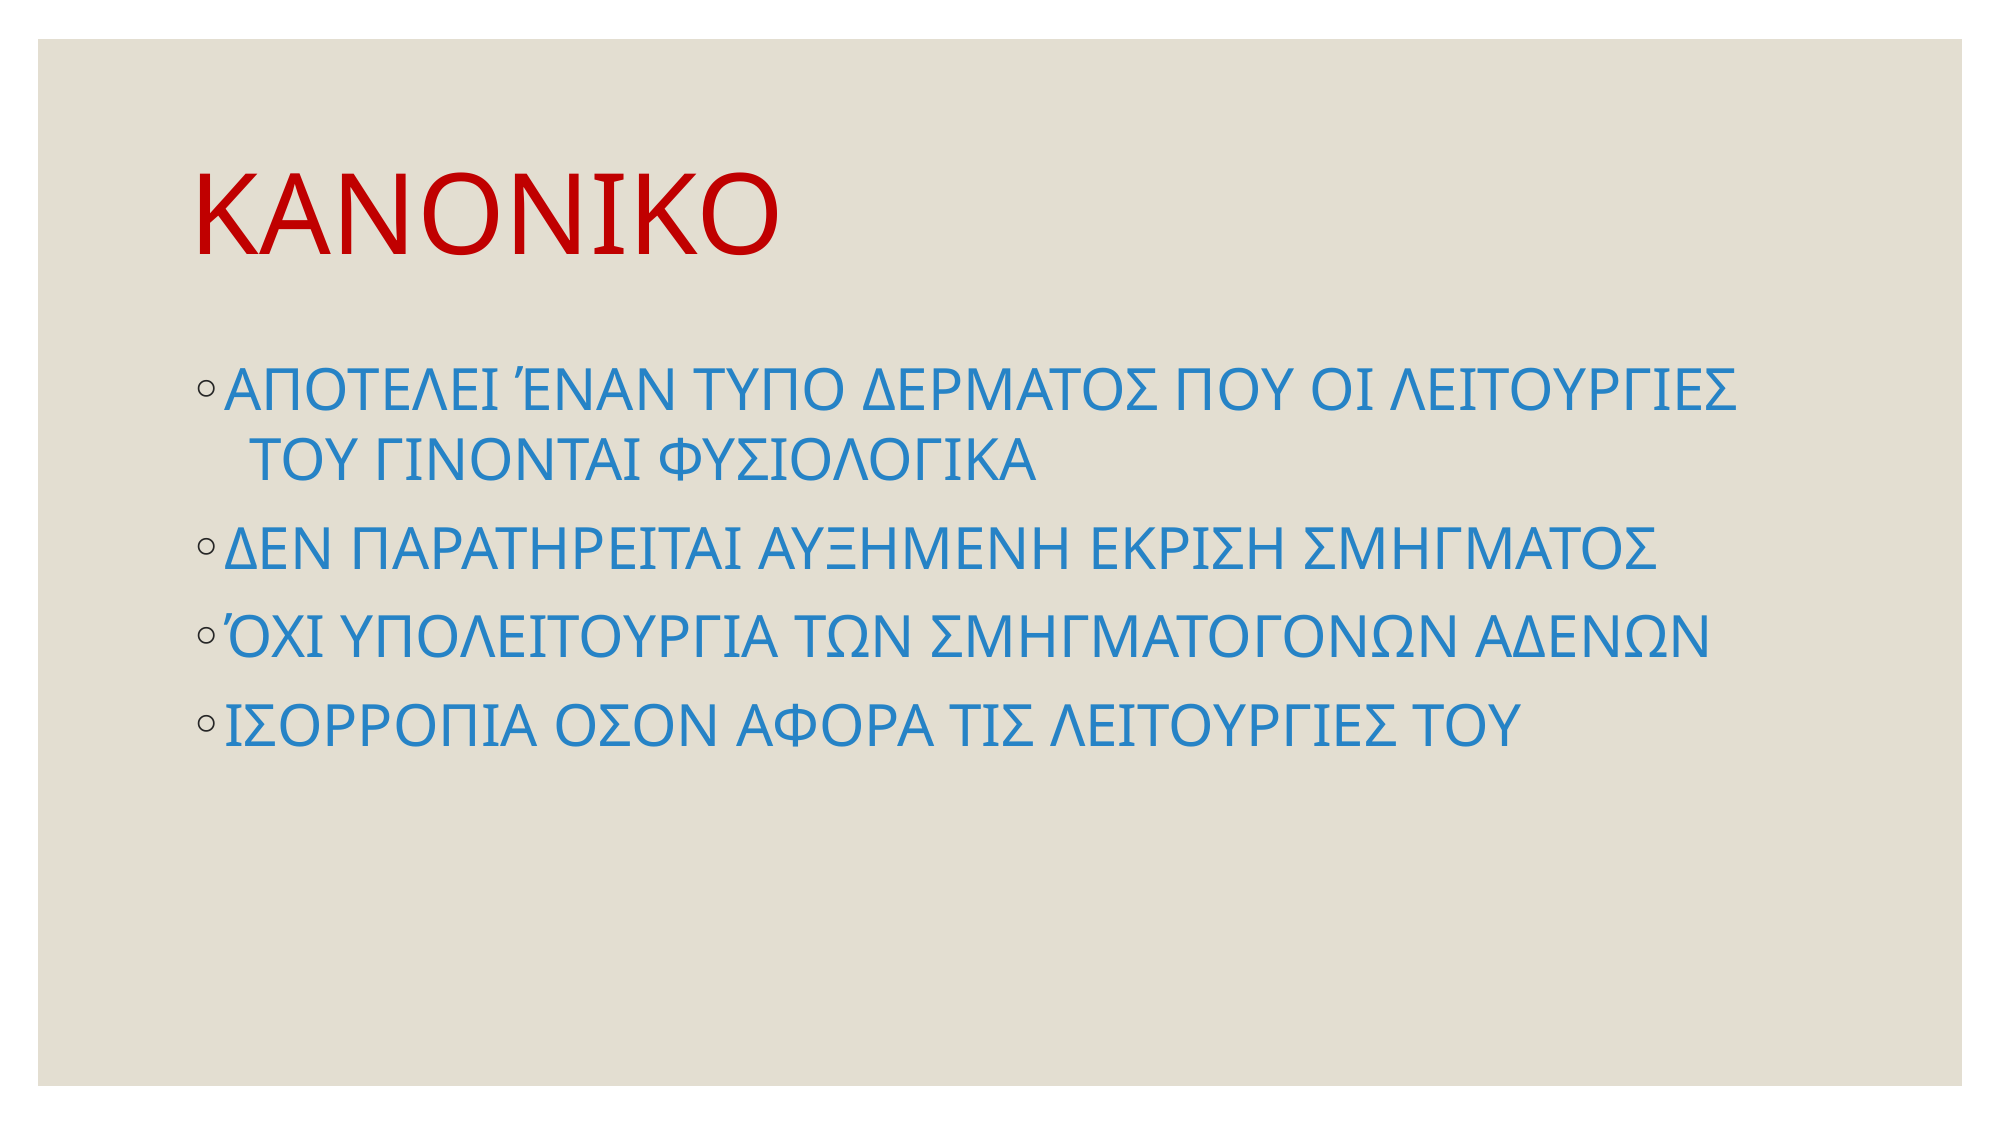

# ΚΑΝΟΝΙΚΟ
ΑΠΟΤΕΛΕΙ ΈΝΑΝ ΤΥΠΟ ΔΕΡΜΑΤΟΣ ΠΟΥ ΟΙ ΛΕΙΤΟΥΡΓΙΕΣ ΤΟΥ ΓΙΝΟΝΤΑΙ ΦΥΣΙΟΛΟΓΙΚΑ
ΔΕΝ ΠΑΡΑΤΗΡΕΙΤΑΙ ΑΥΞΗΜΕΝΗ ΕΚΡΙΣΗ ΣΜΗΓΜΑΤΟΣ
ΌΧΙ ΥΠΟΛΕΙΤΟΥΡΓΙΑ ΤΩΝ ΣΜΗΓΜΑΤΟΓΟΝΩΝ ΑΔΕΝΩΝ
ΙΣΟΡΡΟΠΙΑ ΟΣΟΝ ΑΦΟΡΑ ΤΙΣ ΛΕΙΤΟΥΡΓΙΕΣ ΤΟΥ